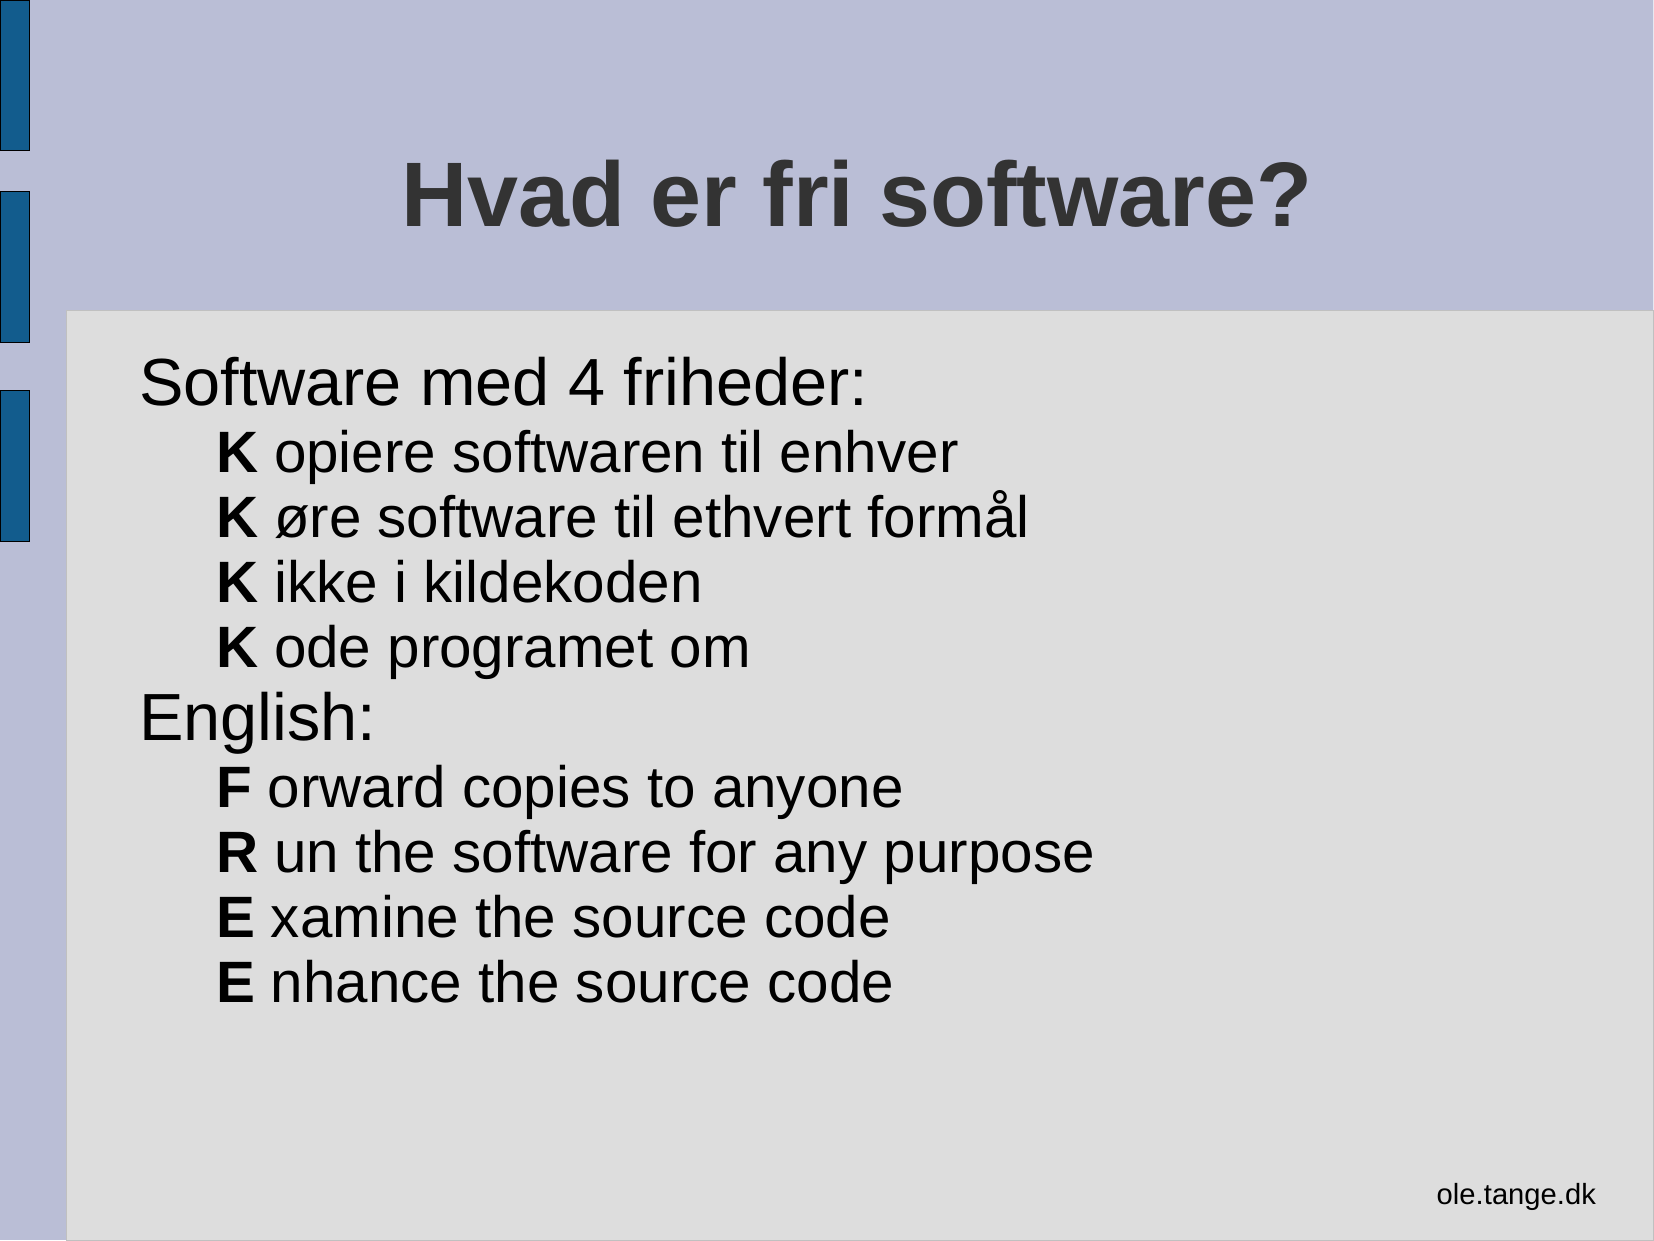

Hvad er fri software?
# Software med 4 friheder:
K opiere softwaren til enhver
K øre software til ethvert formål
K ikke i kildekoden
K ode programet om
English:
F orward copies to anyone
R un the software for any purpose
E xamine the source code
E nhance the source code